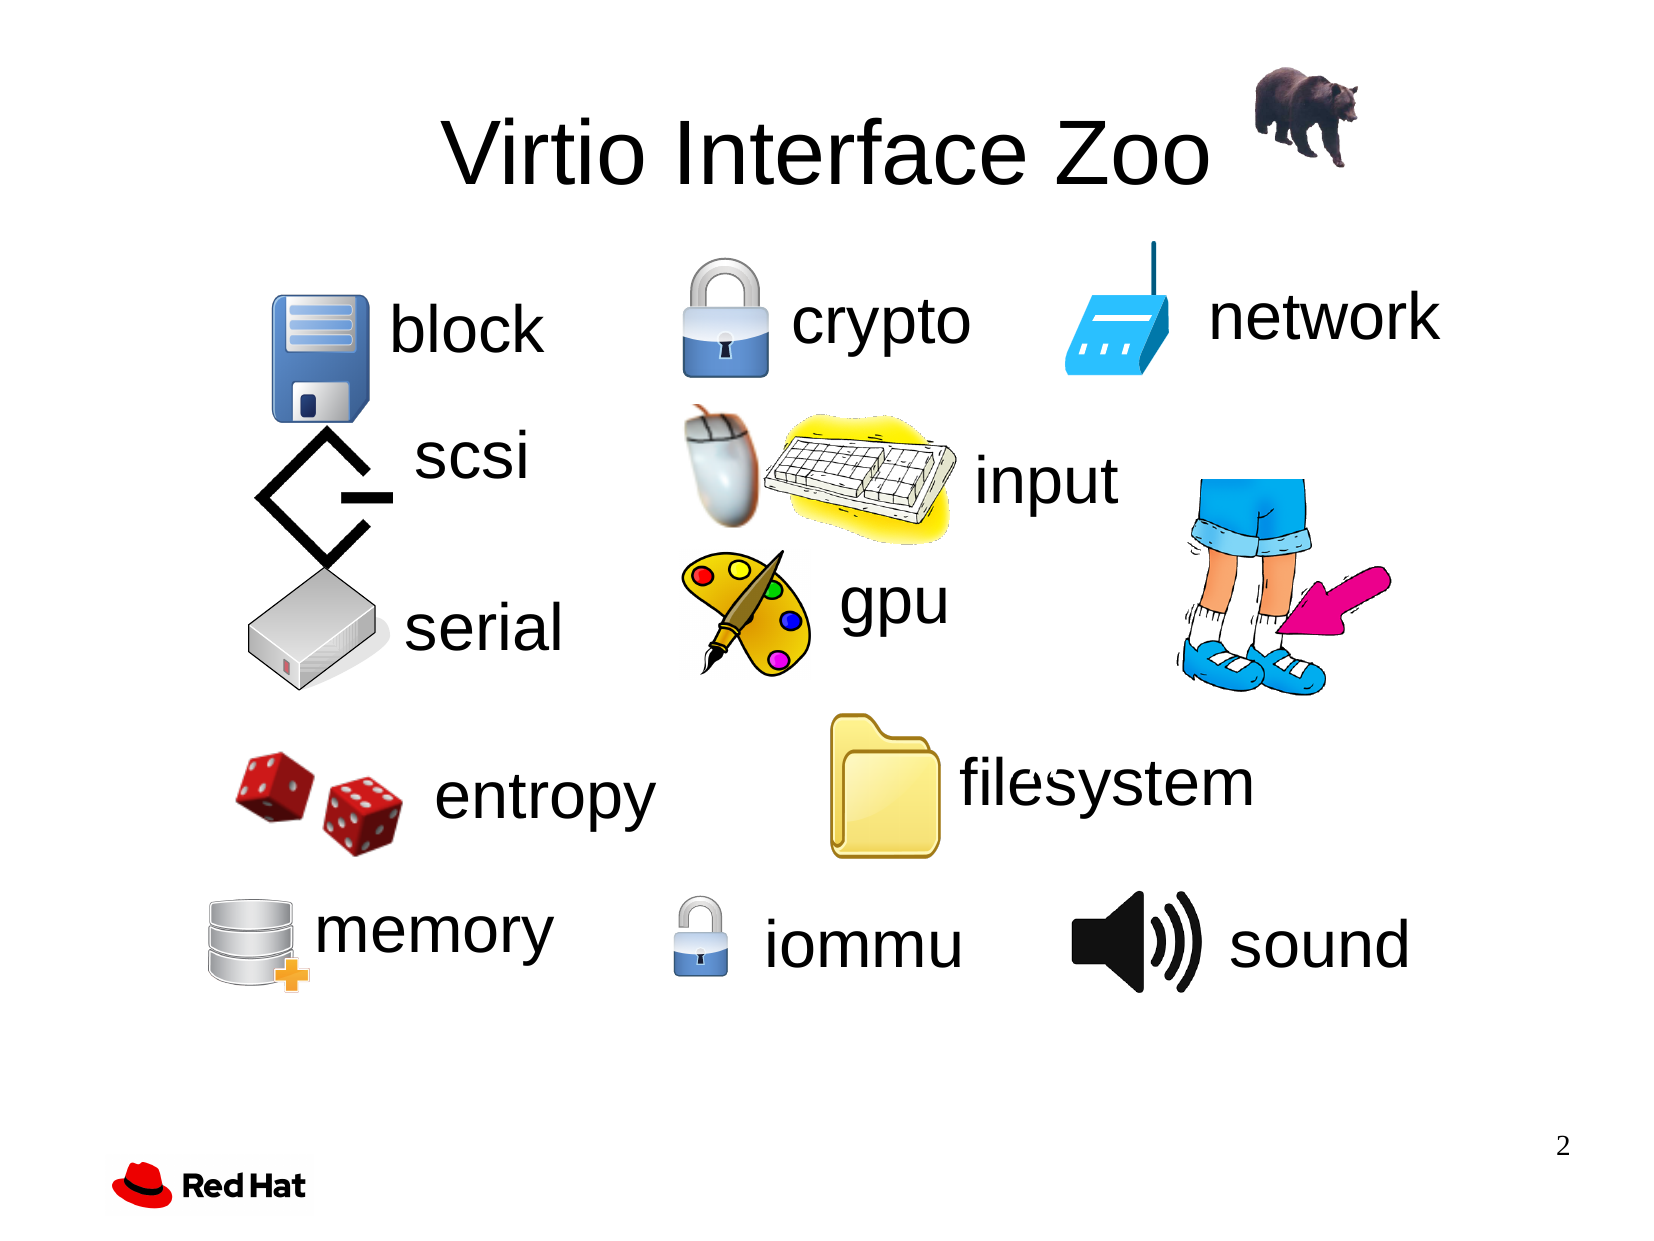

# Virtio Interface Zoo
network
crypto
block
scsi
input
gpu
serial
filesystem
entropy
memory
iommu
sound
2